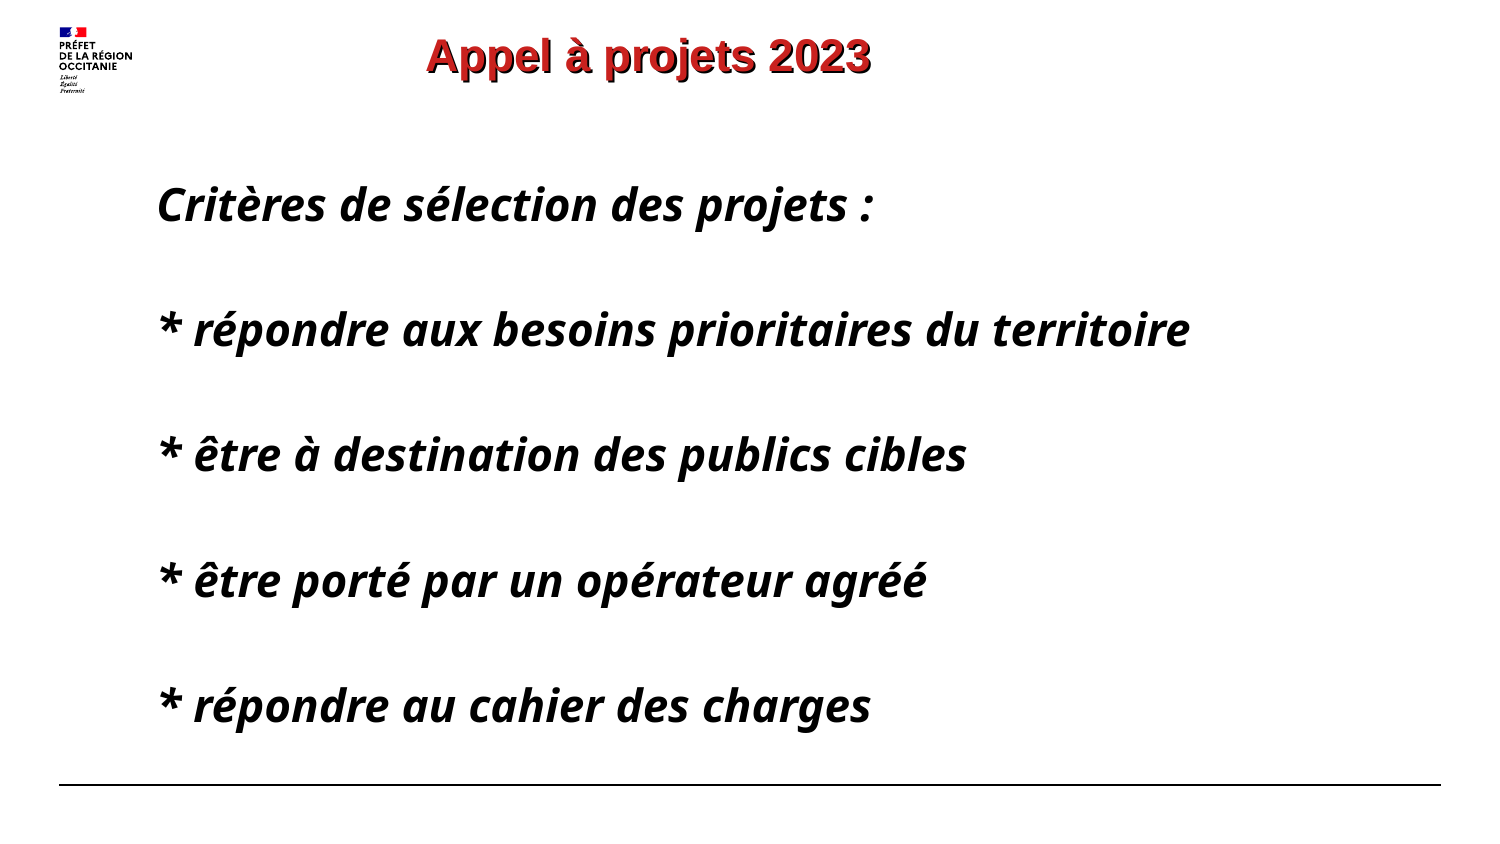

# Appel à projets 2023
Critères de sélection des projets :
* répondre aux besoins prioritaires du territoire
* être à destination des publics cibles
* être porté par un opérateur agréé
* répondre au cahier des charges